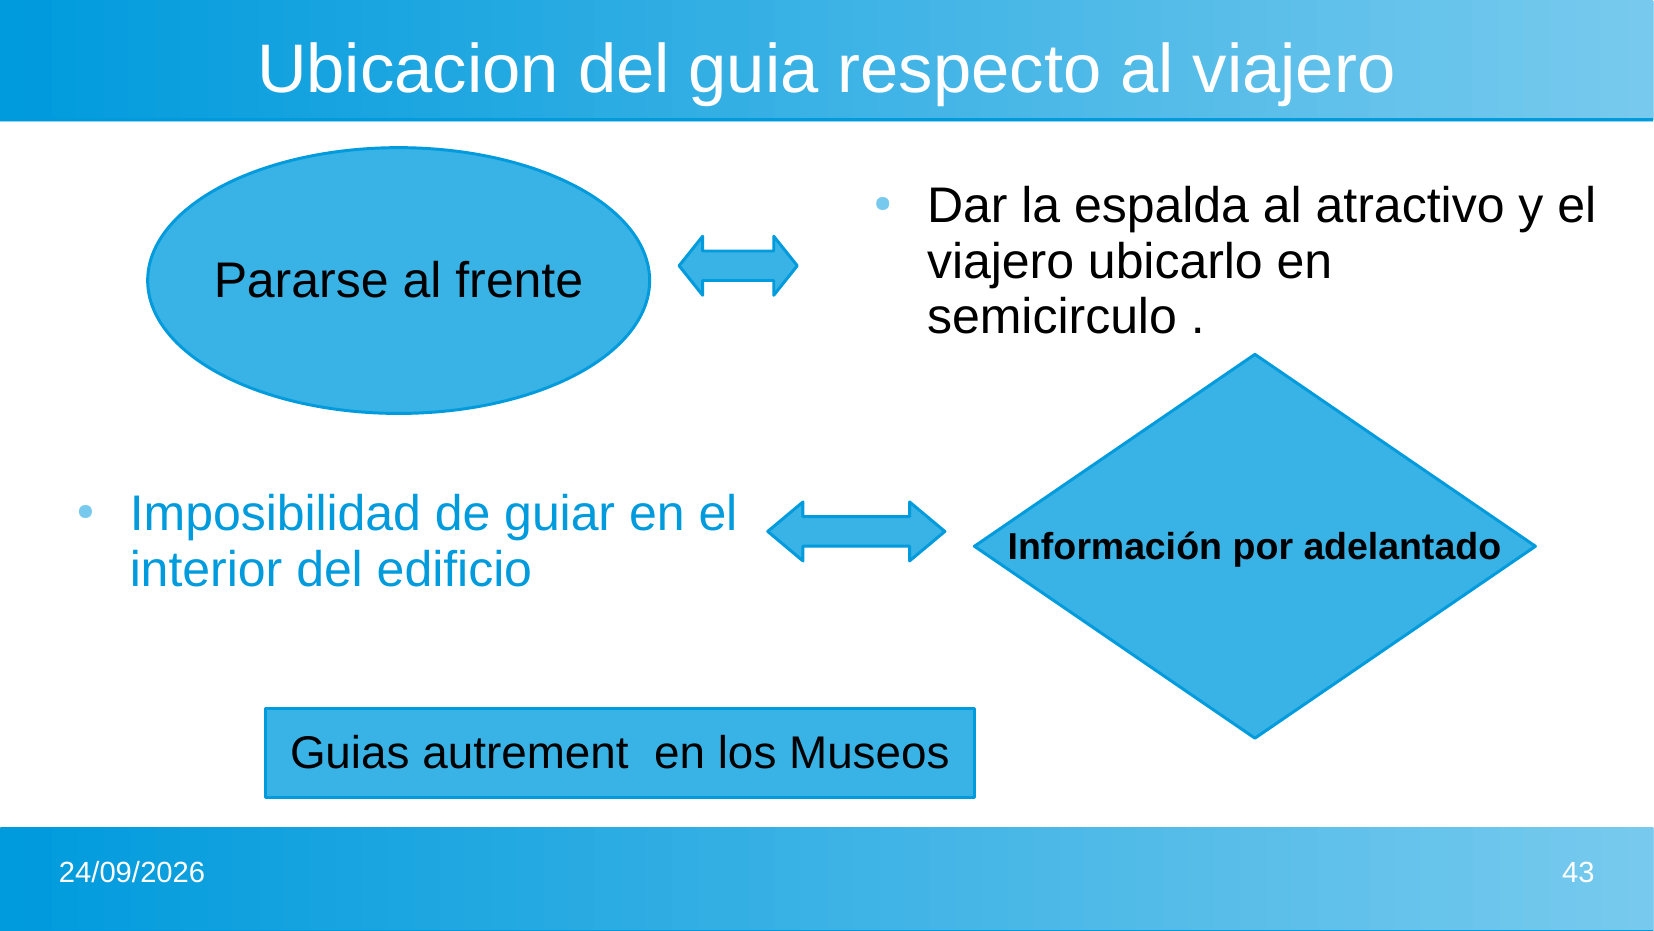

# Ubicacion del guia respecto al viajero
Pararse al frente
Dar la espalda al atractivo y el viajero ubicarlo en semicirculo .
Información por adelantado
Imposibilidad de guiar en el interior del edificio
Guias autrement en los Museos
43